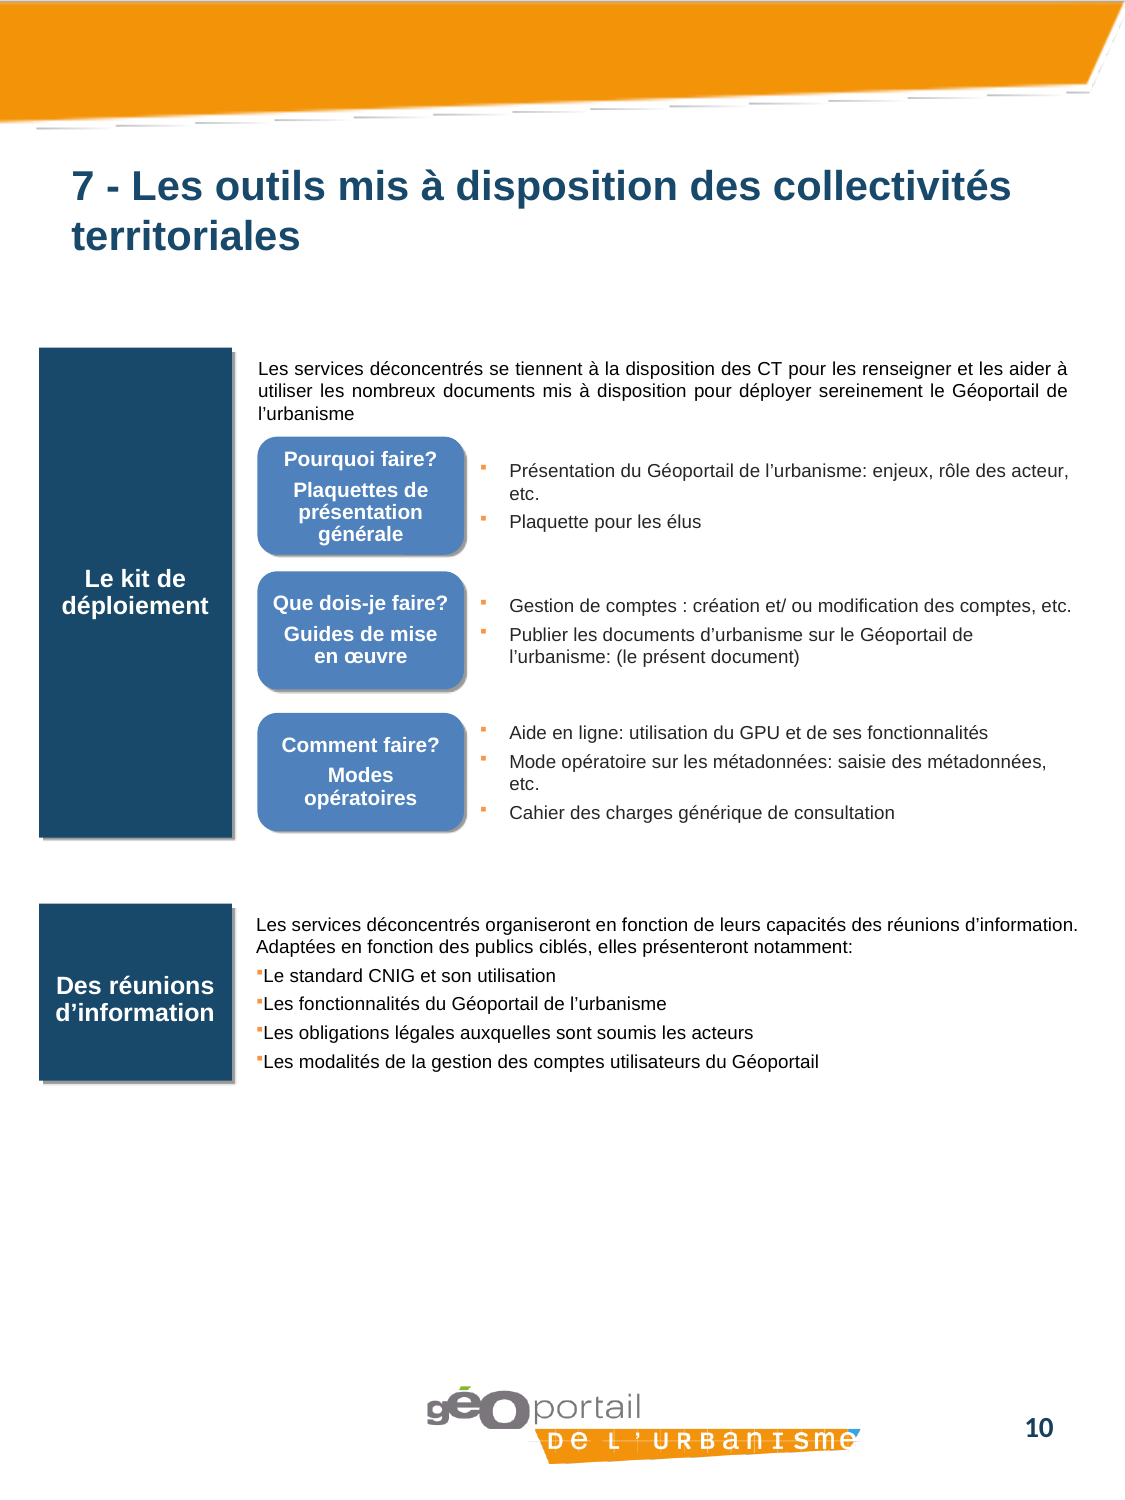

# 7 - Les outils mis à disposition des collectivités territoriales
Le kit de déploiement
Les services déconcentrés se tiennent à la disposition des CT pour les renseigner et les aider à utiliser les nombreux documents mis à disposition pour déployer sereinement le Géoportail de l’urbanisme
Pourquoi faire?
Plaquettes de présentation générale
Présentation du Géoportail de l’urbanisme: enjeux, rôle des acteur, etc.
Plaquette pour les élus
Que dois-je faire?
Guides de mise en œuvre
Gestion de comptes : création et/ ou modification des comptes, etc.
Publier les documents d’urbanisme sur le Géoportail de l’urbanisme: (le présent document)
Comment faire?
Modes opératoires
Aide en ligne: utilisation du GPU et de ses fonctionnalités
Mode opératoire sur les métadonnées: saisie des métadonnées, etc.
Cahier des charges générique de consultation
Des réunions d’information
Les services déconcentrés organiseront en fonction de leurs capacités des réunions d’information. Adaptées en fonction des publics ciblés, elles présenteront notamment:
Le standard CNIG et son utilisation
Les fonctionnalités du Géoportail de l’urbanisme
Les obligations légales auxquelles sont soumis les acteurs
Les modalités de la gestion des comptes utilisateurs du Géoportail